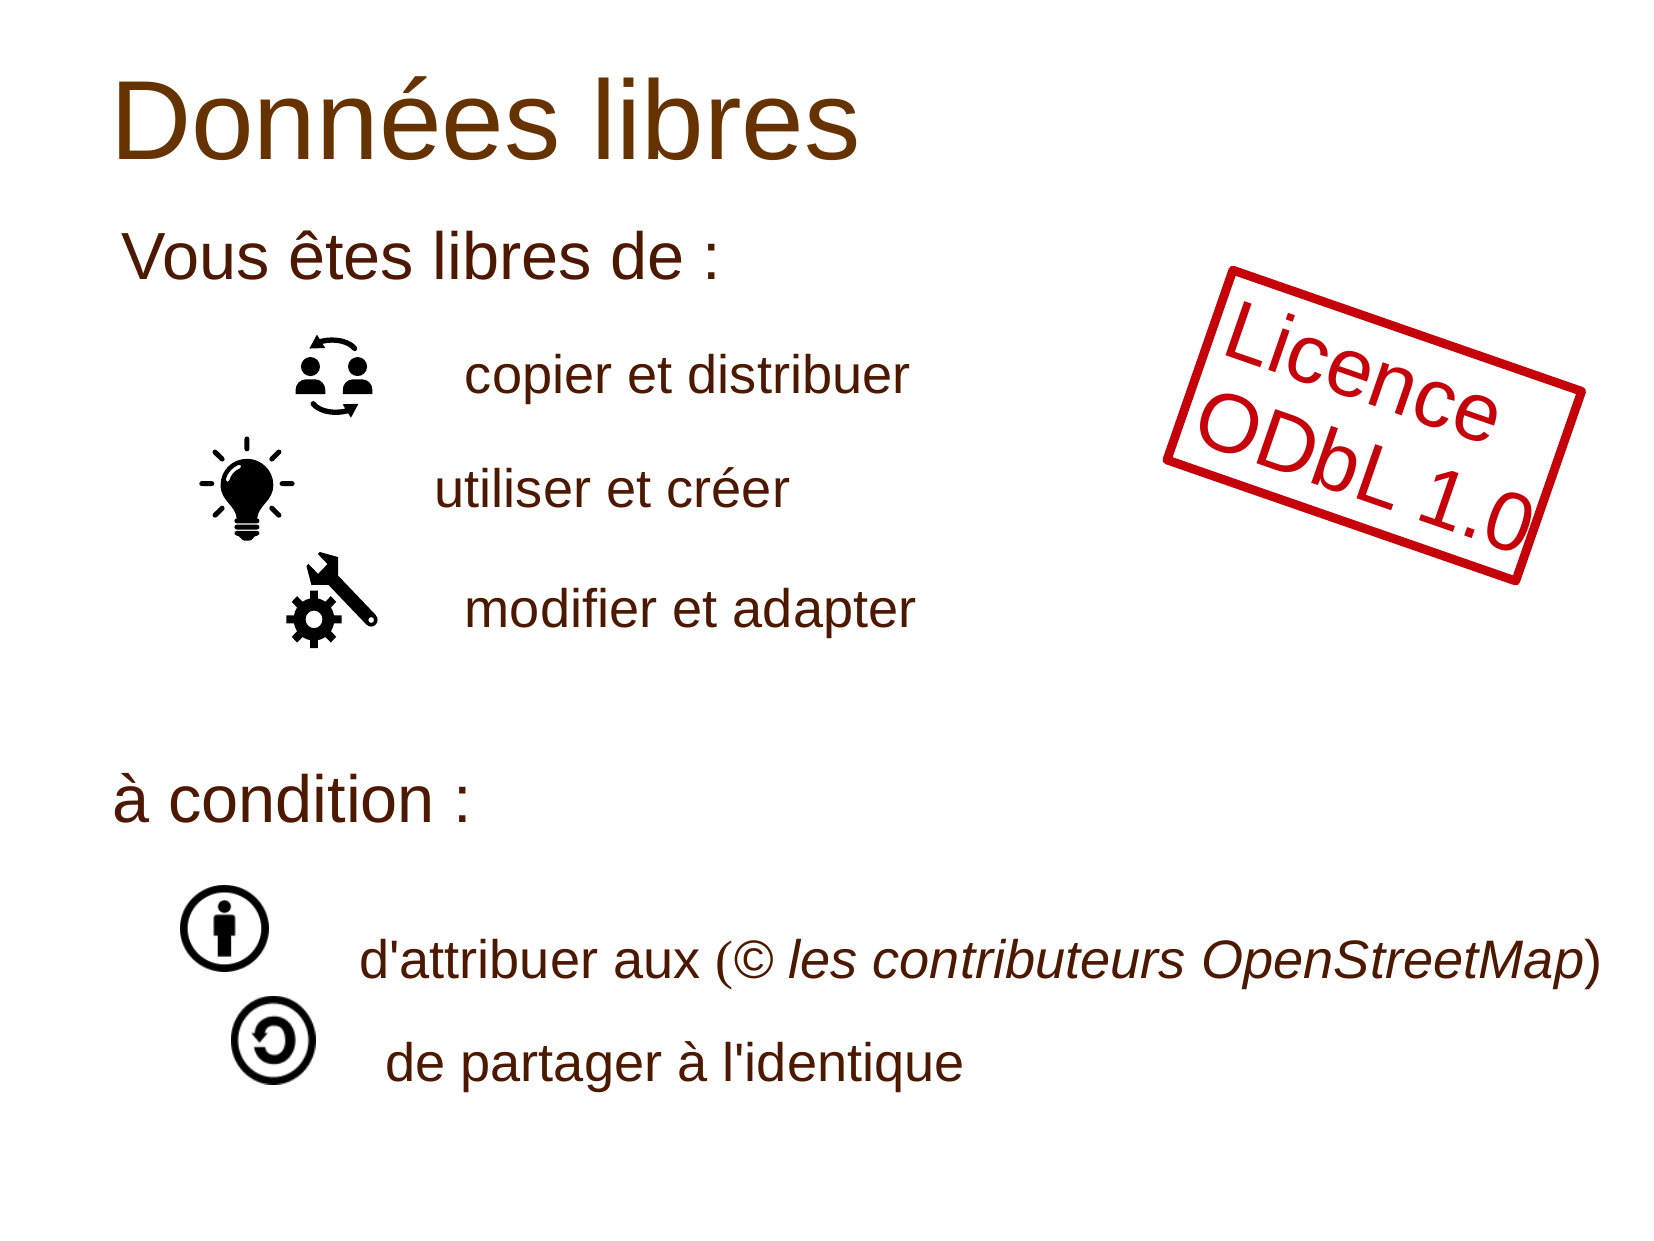

Données libres
# Vous êtes libres de :
Licence
ODbL 1.0
 copier et distribuer
utiliser et créer
 modifier et adapter
à condition :
d'attribuer aux (© les contributeurs OpenStreetMap)
 de partager à l'identique